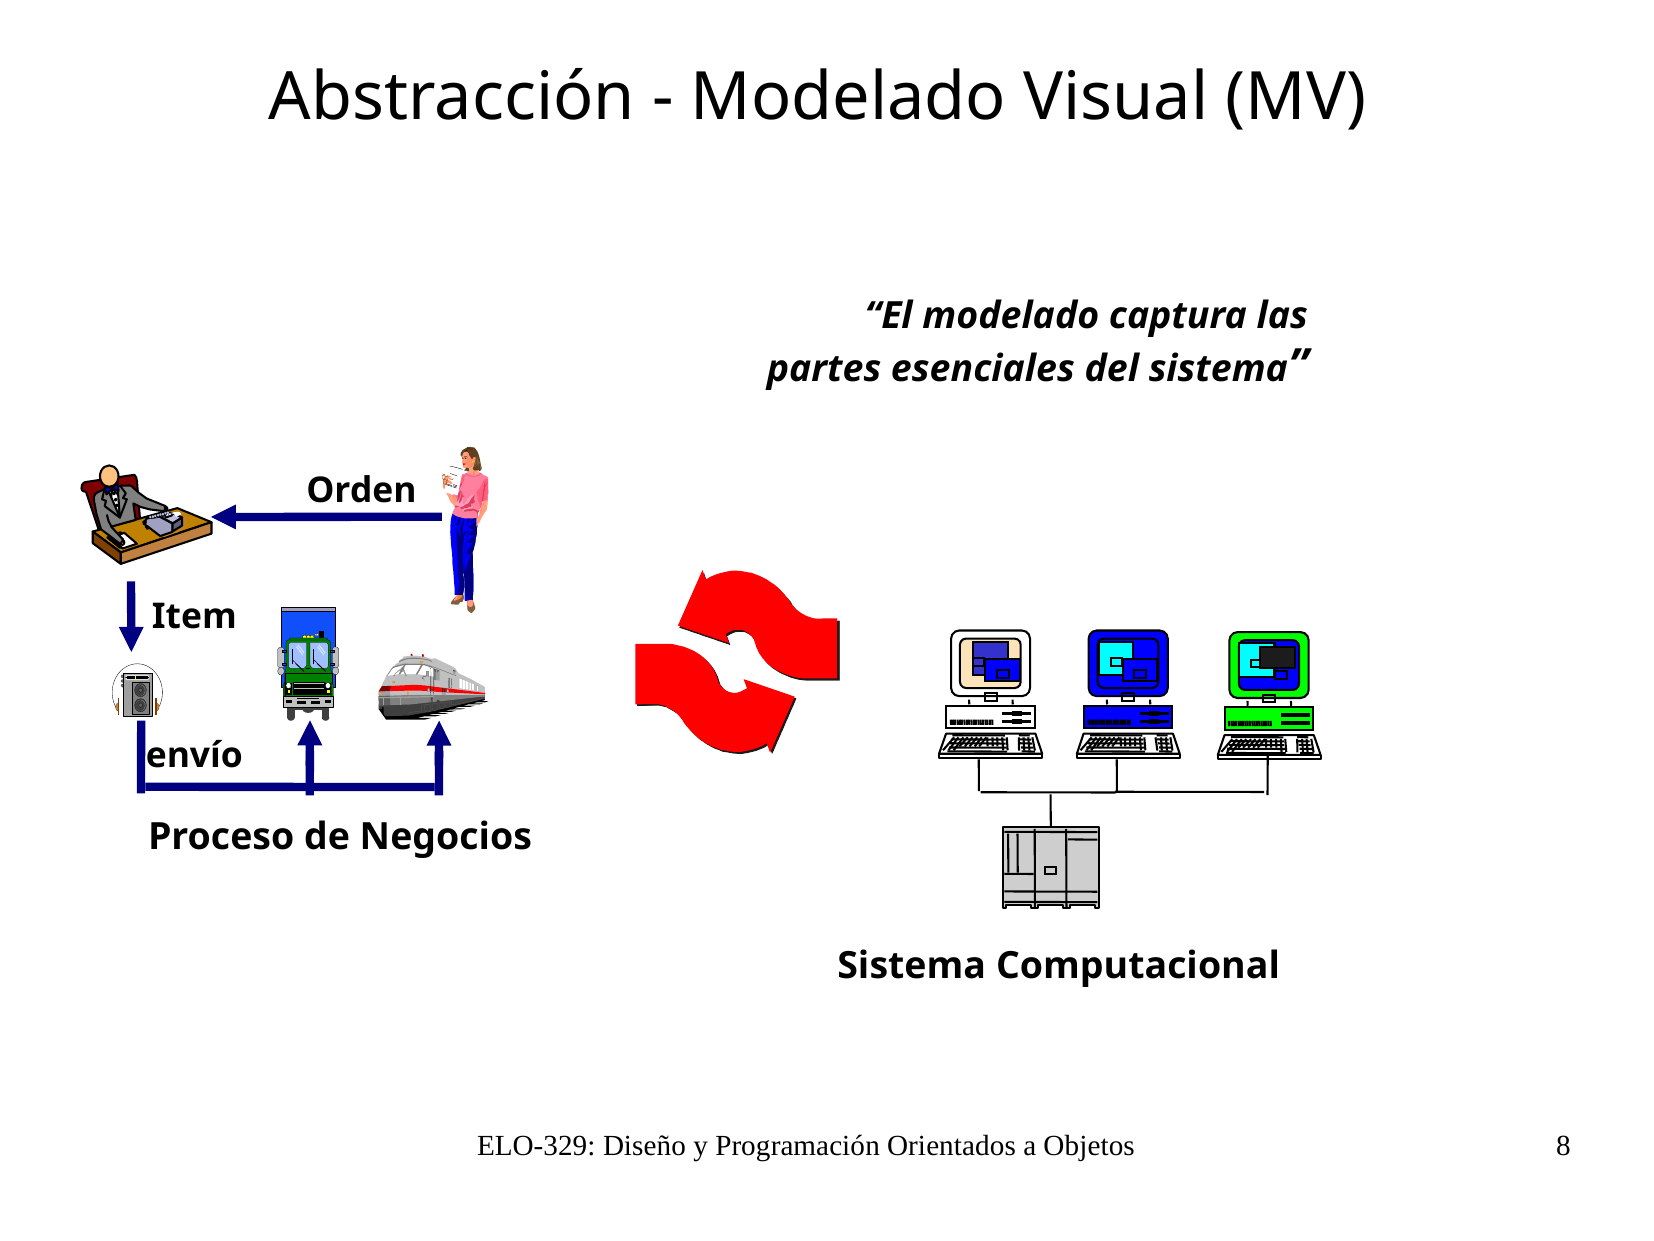

# Abstracción - Modelado Visual (MV)
“El modelado captura las
partes esenciales del sistema”
Orden
Item
envío
Proceso de Negocios
Sistema Computacional
8